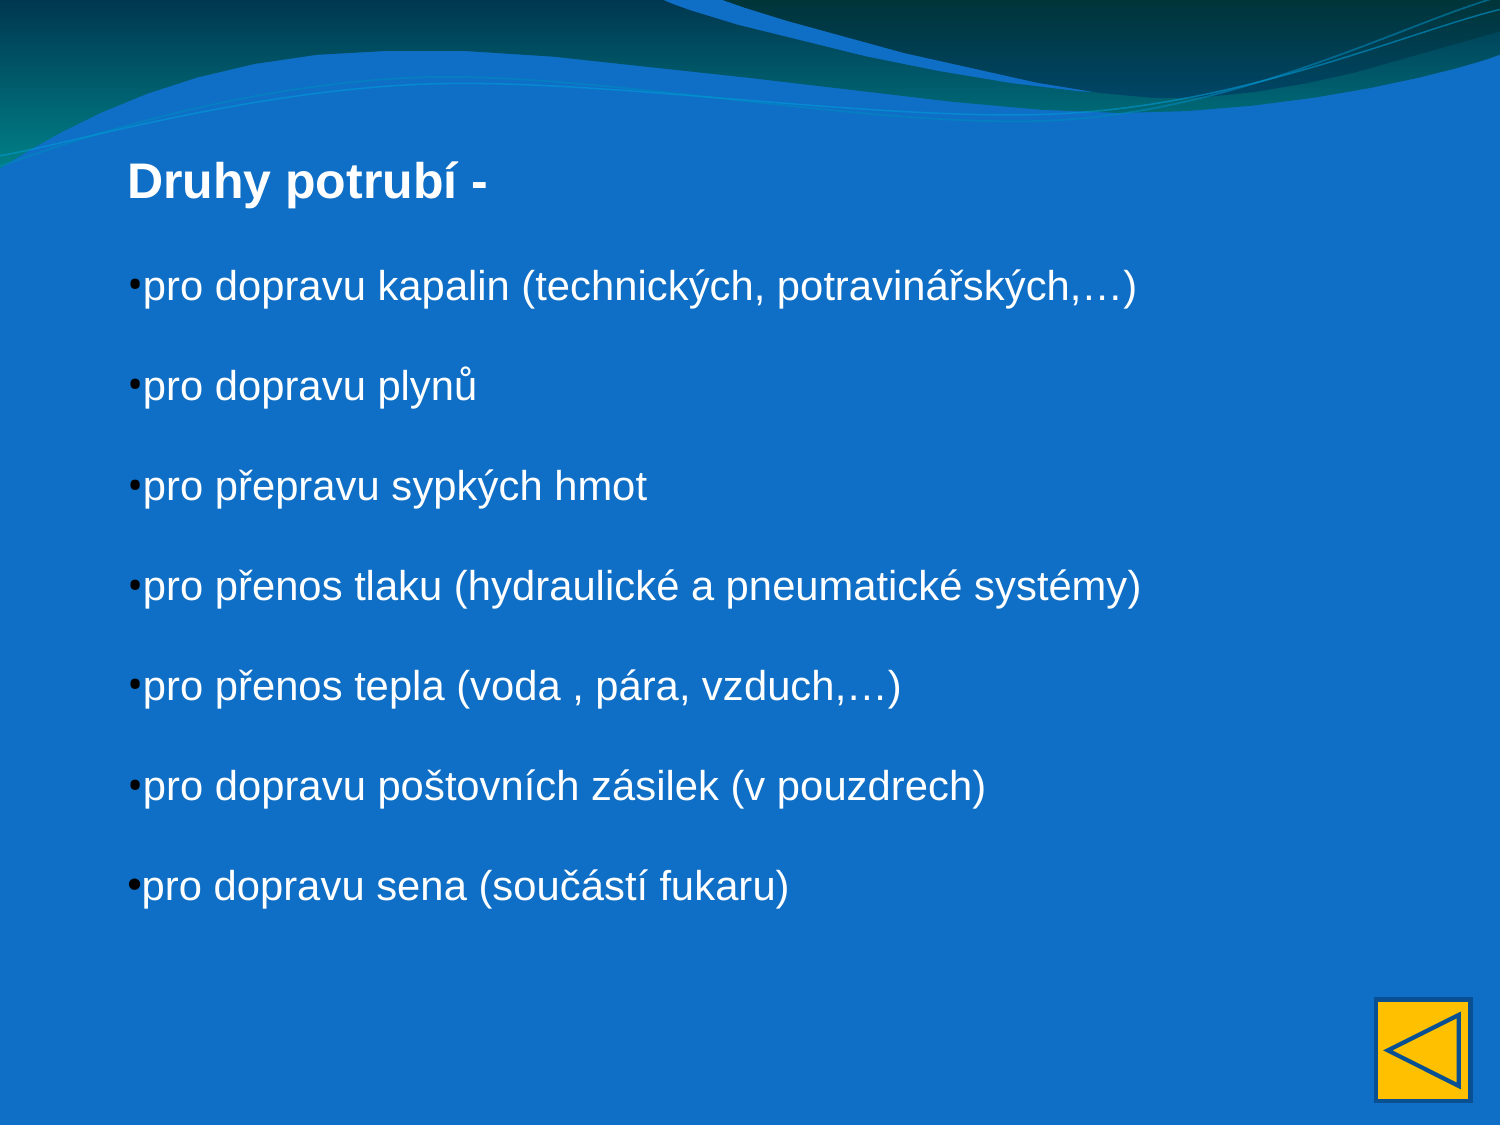

Druhy potrubí -
pro dopravu kapalin (technických, potravinářských,…)
pro dopravu plynů
pro přepravu sypkých hmot
pro přenos tlaku (hydraulické a pneumatické systémy)
pro přenos tepla (voda , pára, vzduch,…)
pro dopravu poštovních zásilek (v pouzdrech)
pro dopravu sena (součástí fukaru)